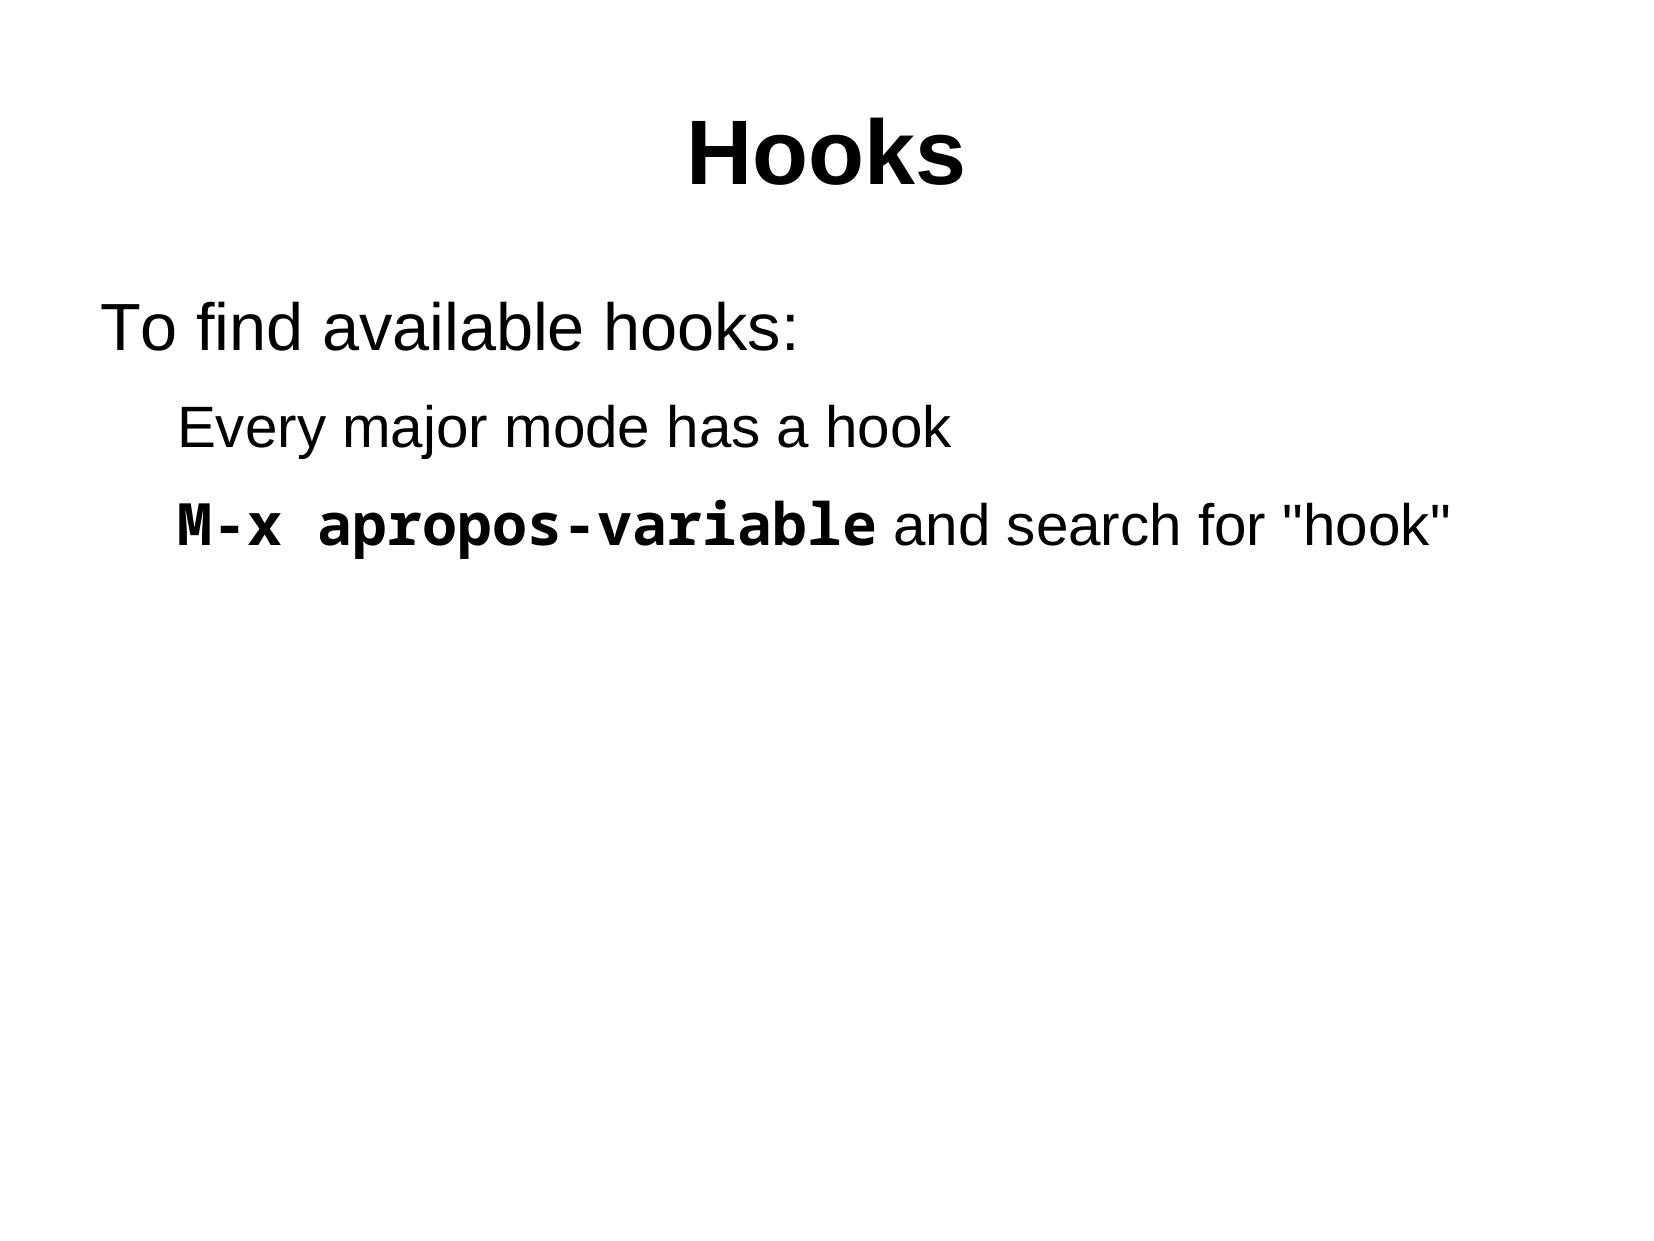

# Hooks
To find available hooks:
Every major mode has a hook
M-x apropos-variable and search for "hook"